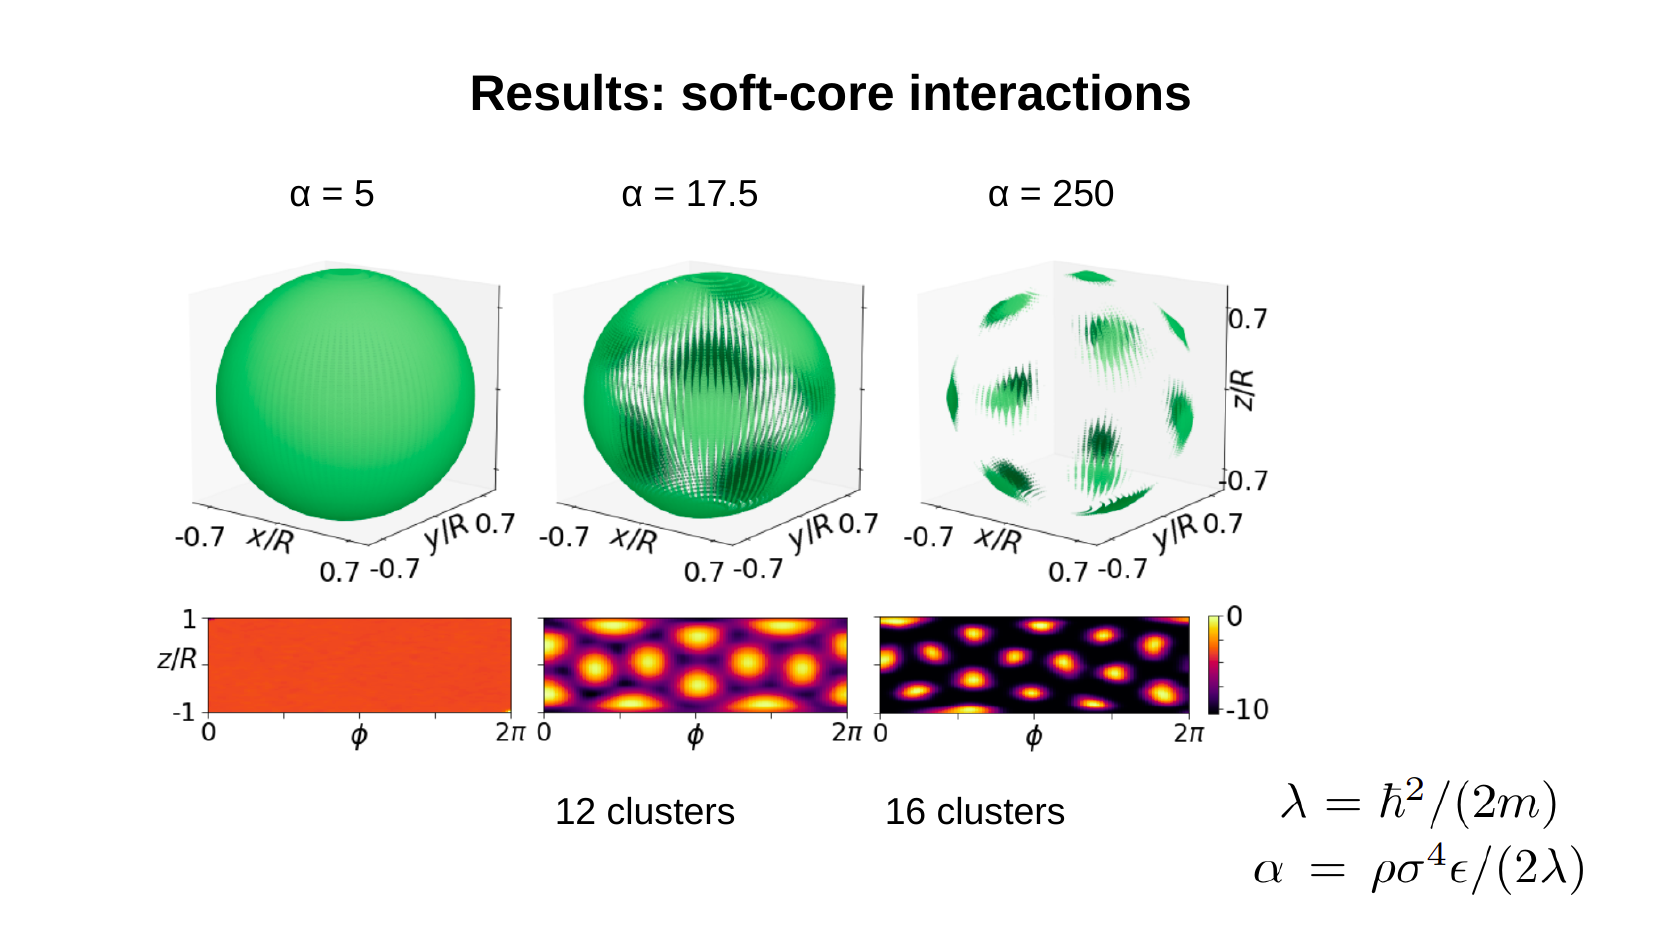

# Results: soft-core interactions
α = 5
α = 17.5
α = 250
12 clusters
16 clusters